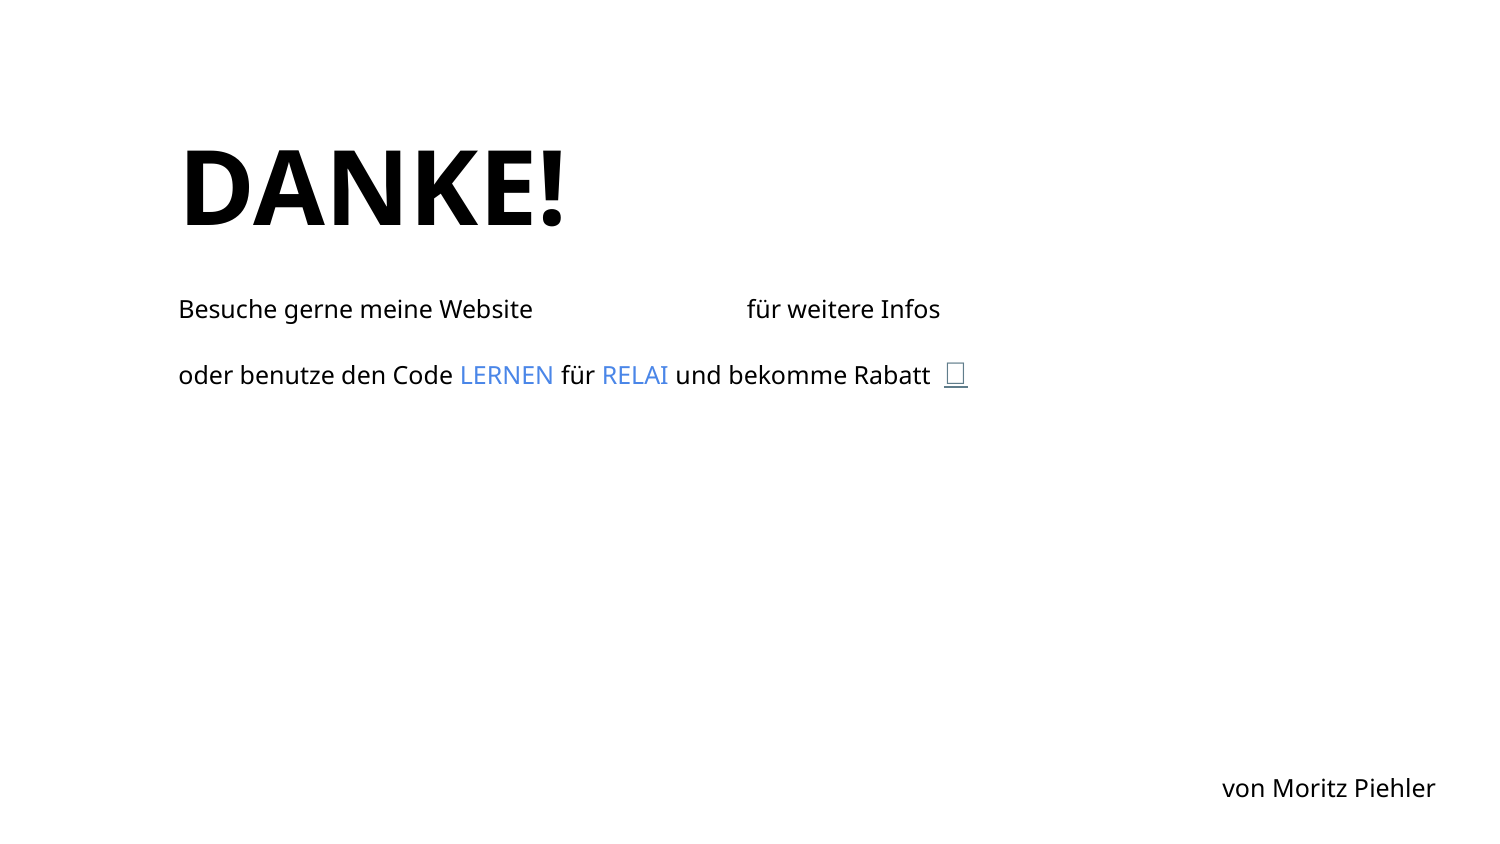

DANKE!
# Besuche gerne meine Website bitcoin-lernen.de für weitere Infos
oder benutze den Code LERNEN für RELAI und bekomme Rabatt 🎉
von Moritz Piehler